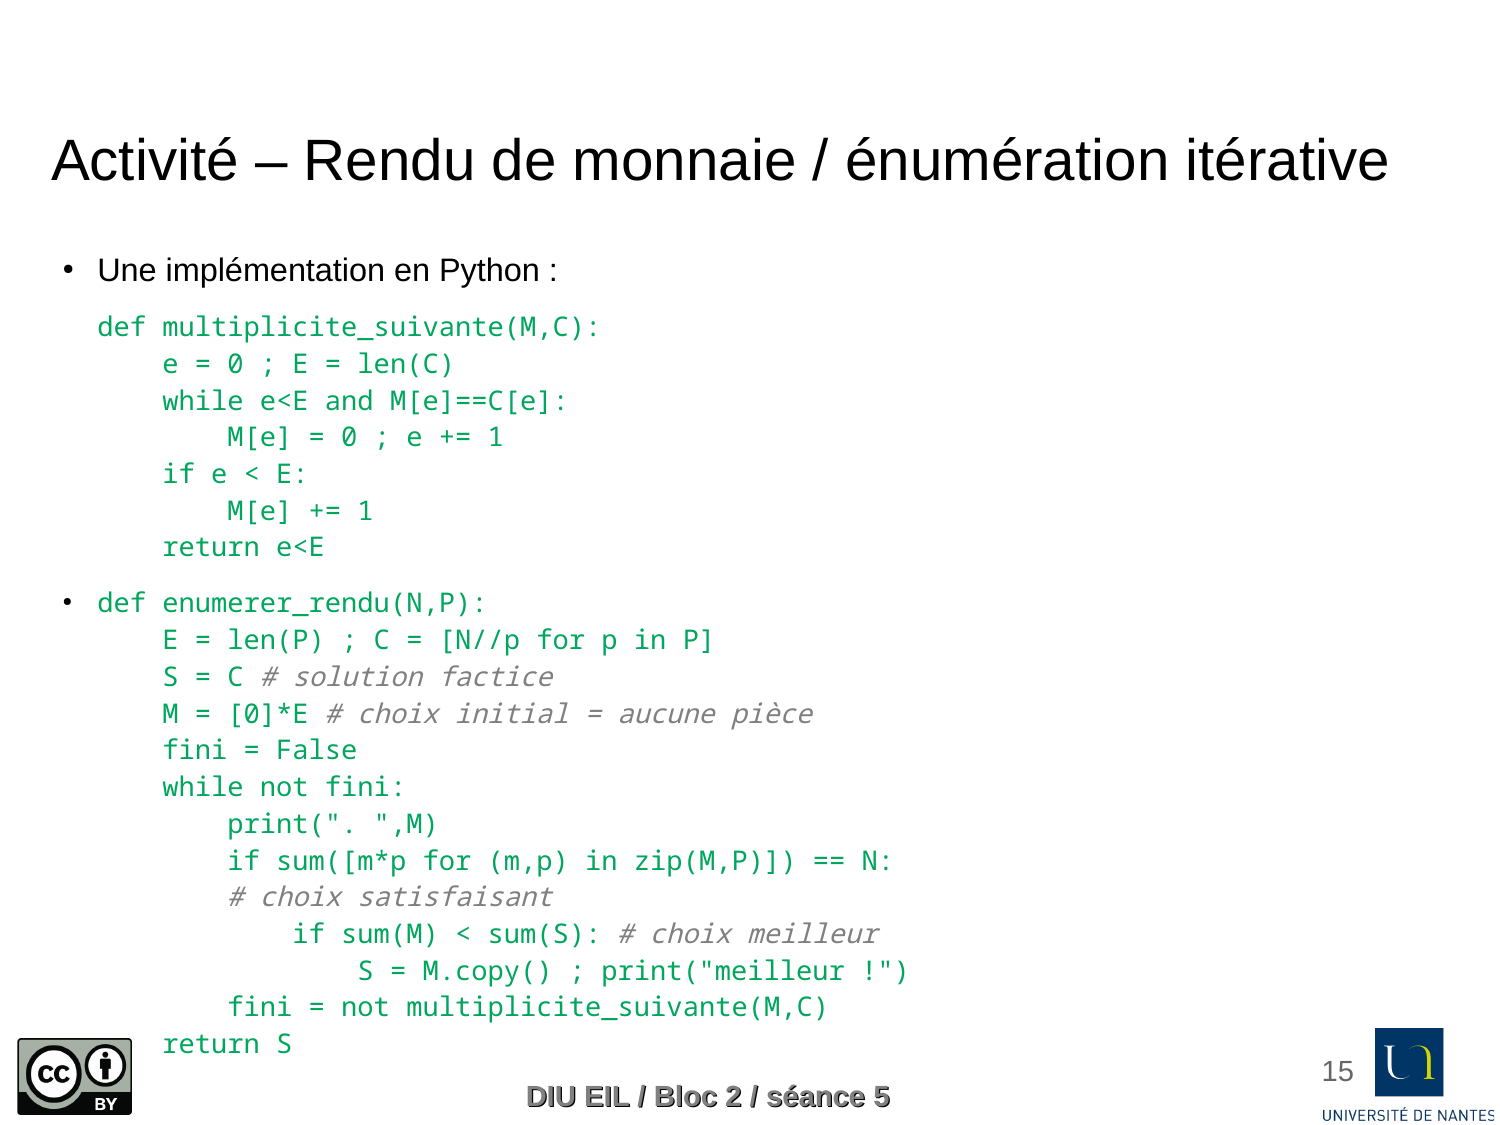

# Activité – Rendu de monnaie / énumération itérative
Une implémentation en Python :
def multiplicite_suivante(M,C):
 e = 0 ; E = len(C)
 while e<E and M[e]==C[e]:
 M[e] = 0 ; e += 1
 if e < E:
 M[e] += 1
 return e<E
def enumerer_rendu(N,P):
 E = len(P) ; C = [N//p for p in P]
 S = C # solution factice
 M = [0]*E # choix initial = aucune pièce
 fini = False
 while not fini:
 print(". ",M)
 if sum([m*p for (m,p) in zip(M,P)]) == N:
 # choix satisfaisant
 if sum(M) < sum(S): # choix meilleur
 S = M.copy() ; print("meilleur !")
 fini = not multiplicite_suivante(M,C)
 return S
15